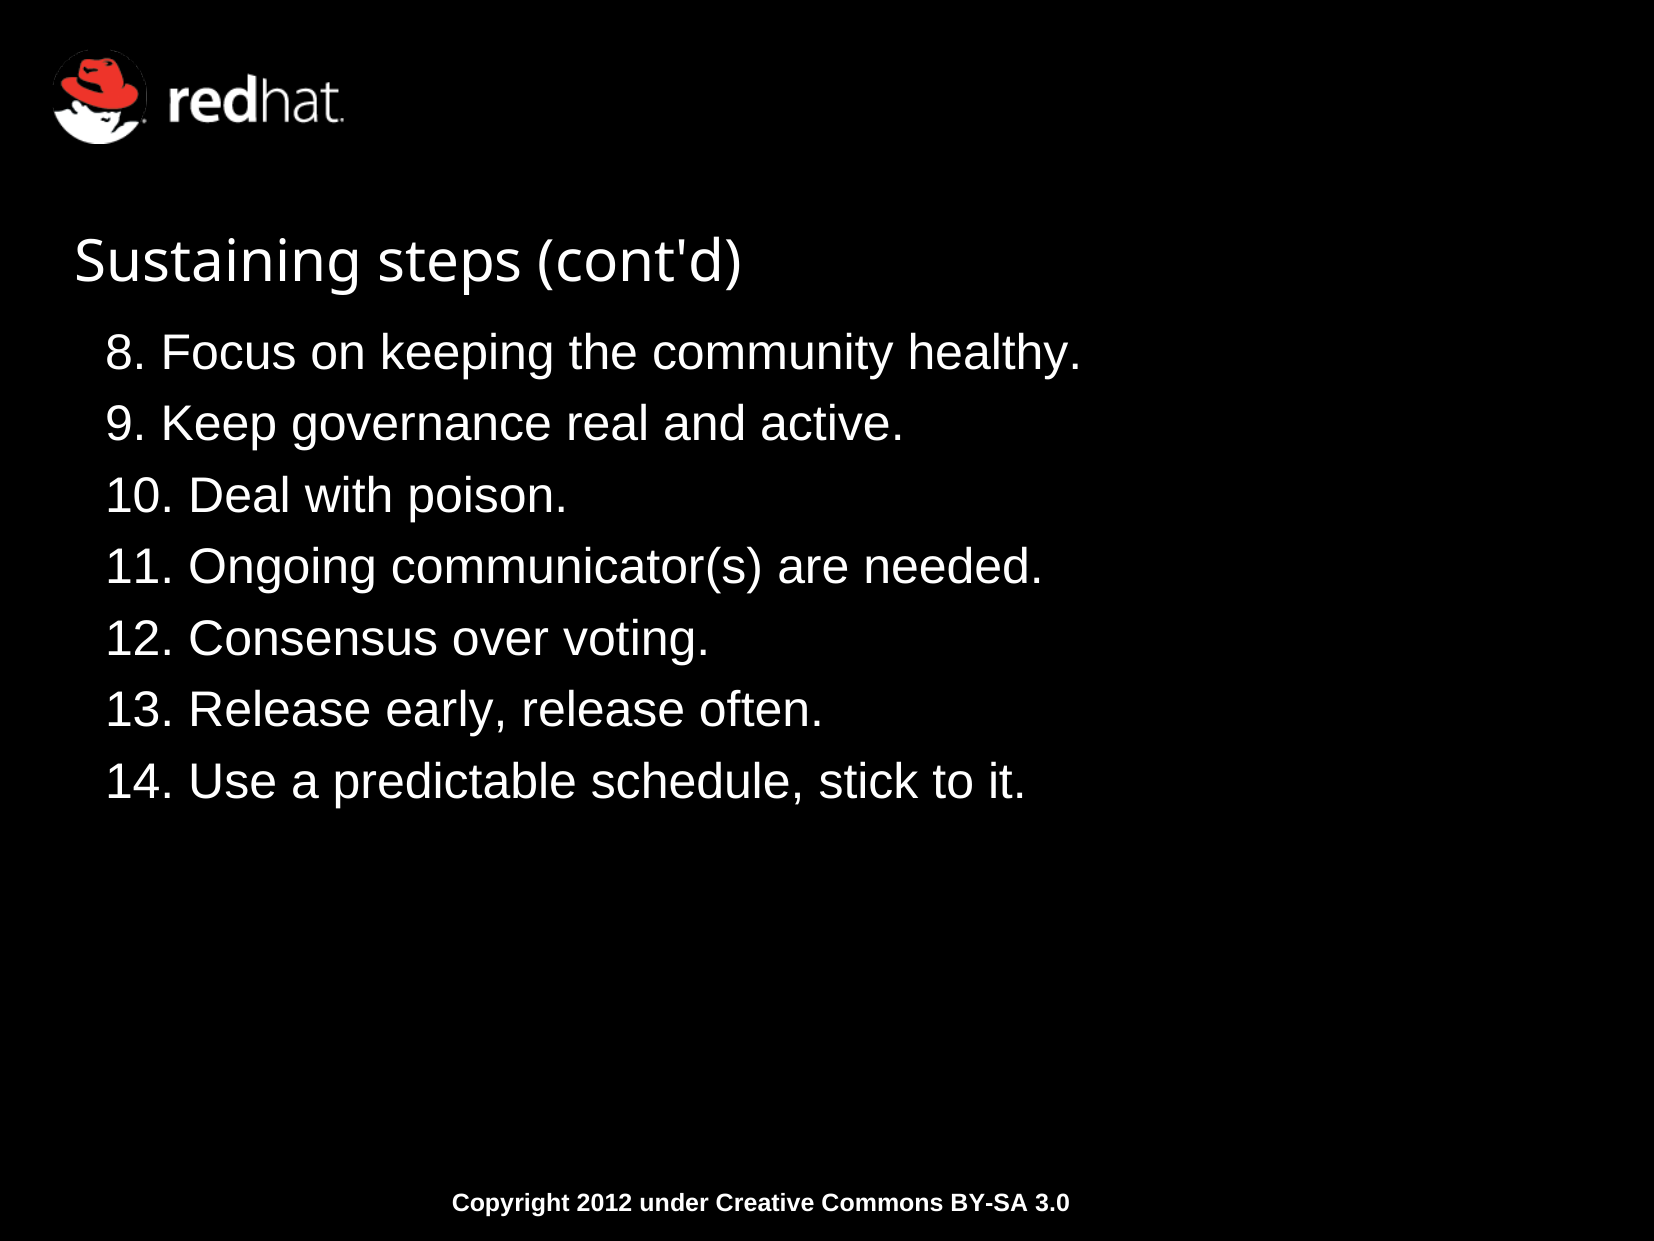

# Sustaining steps (cont'd)
 8. Focus on keeping the community healthy.
 9. Keep governance real and active.
 10. Deal with poison.
 11. Ongoing communicator(s) are needed.
 12. Consensus over voting.
 13. Release early, release often.
 14. Use a predictable schedule, stick to it.